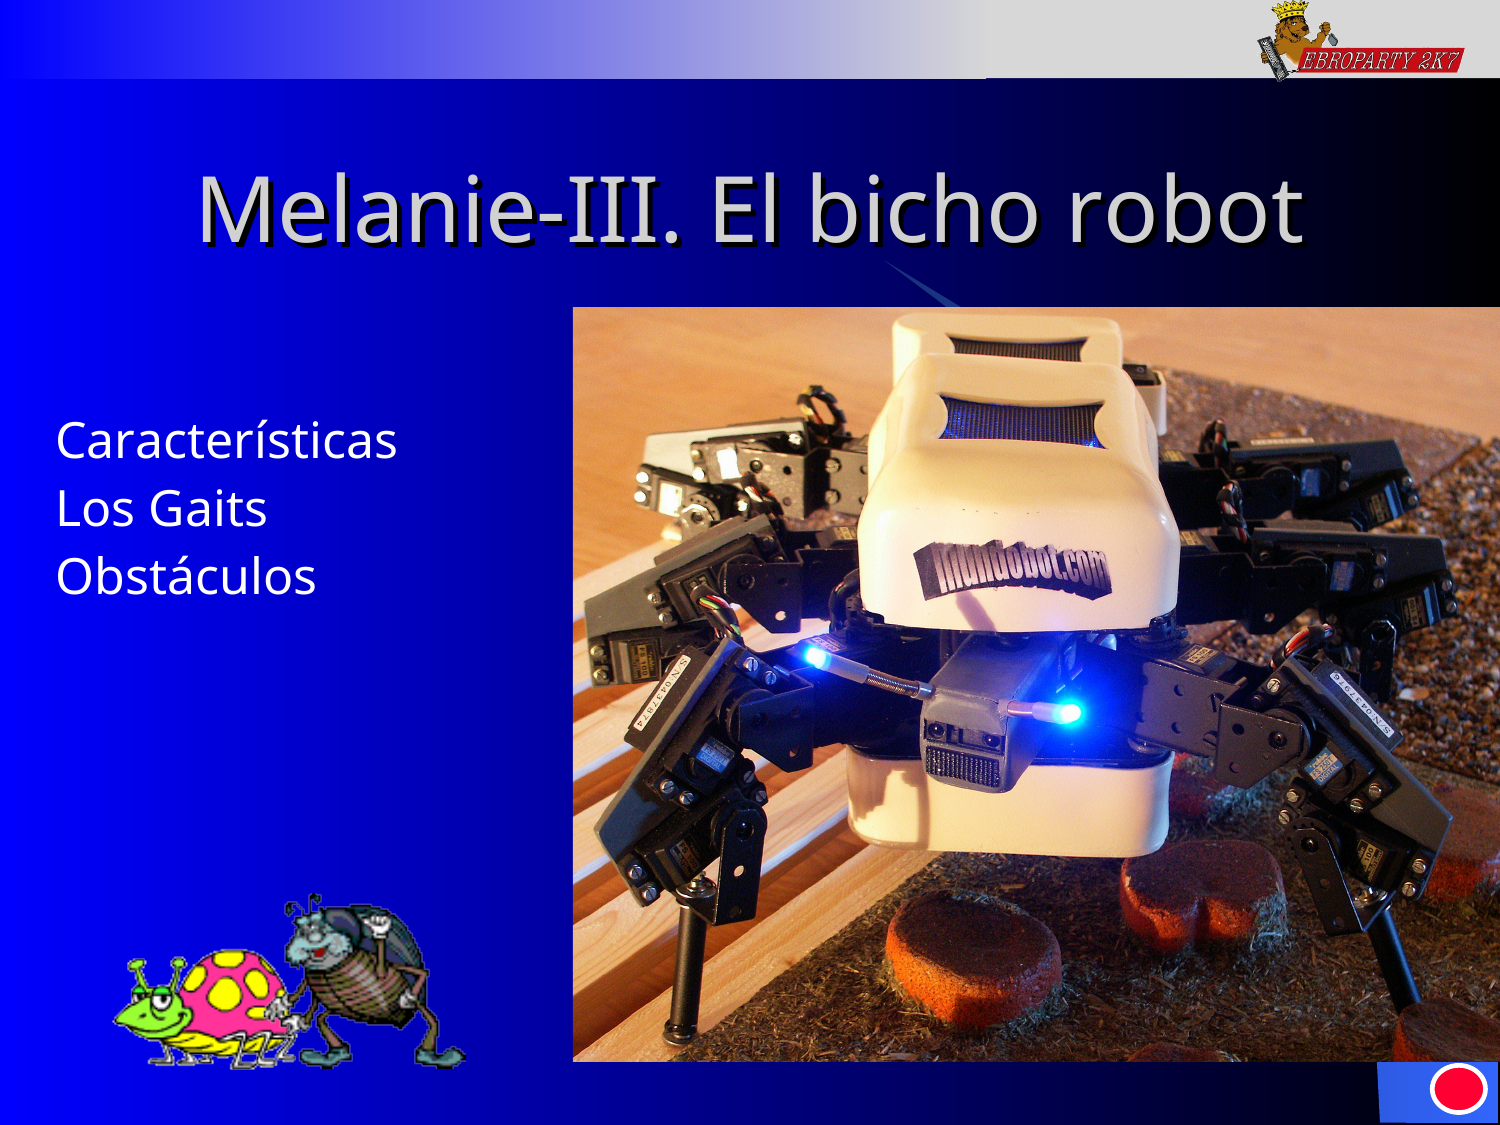

# Melanie-III. El bicho robot
Características
Los Gaits
Obstáculos